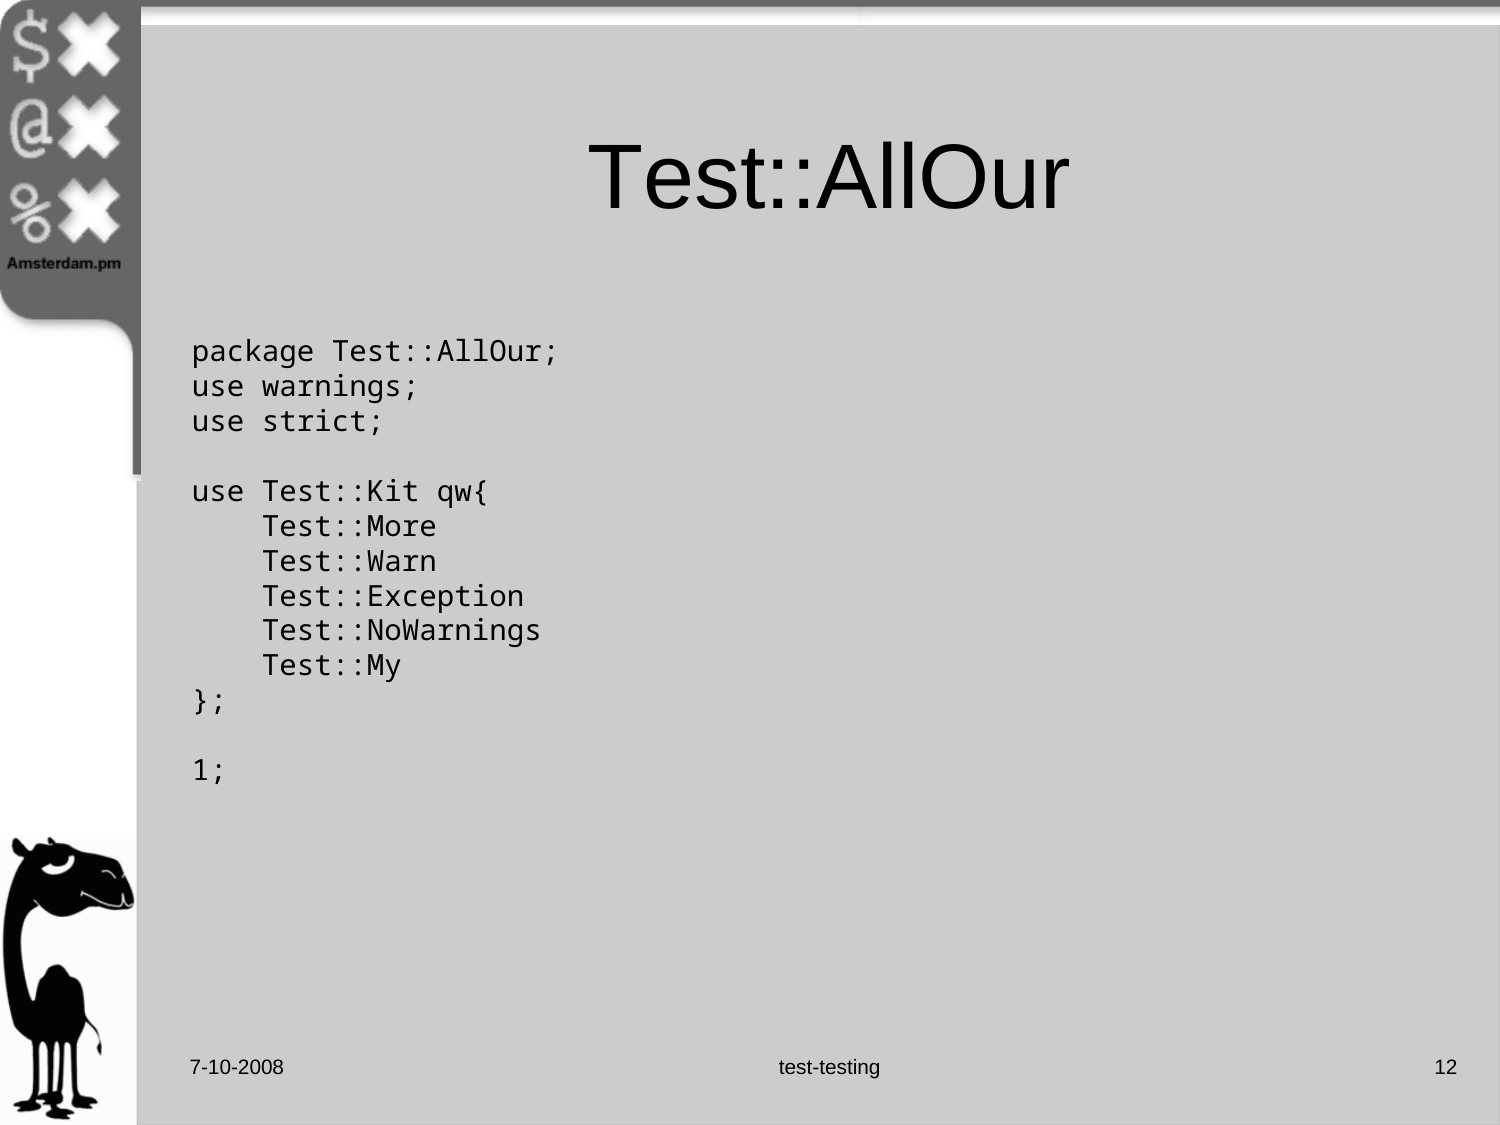

# Test::AllOur
package Test::AllOur;
use warnings;
use strict;
use Test::Kit qw{
 Test::More
 Test::Warn
 Test::Exception
 Test::NoWarnings
 Test::My
};
1;
7-10-2008
test-testing
12